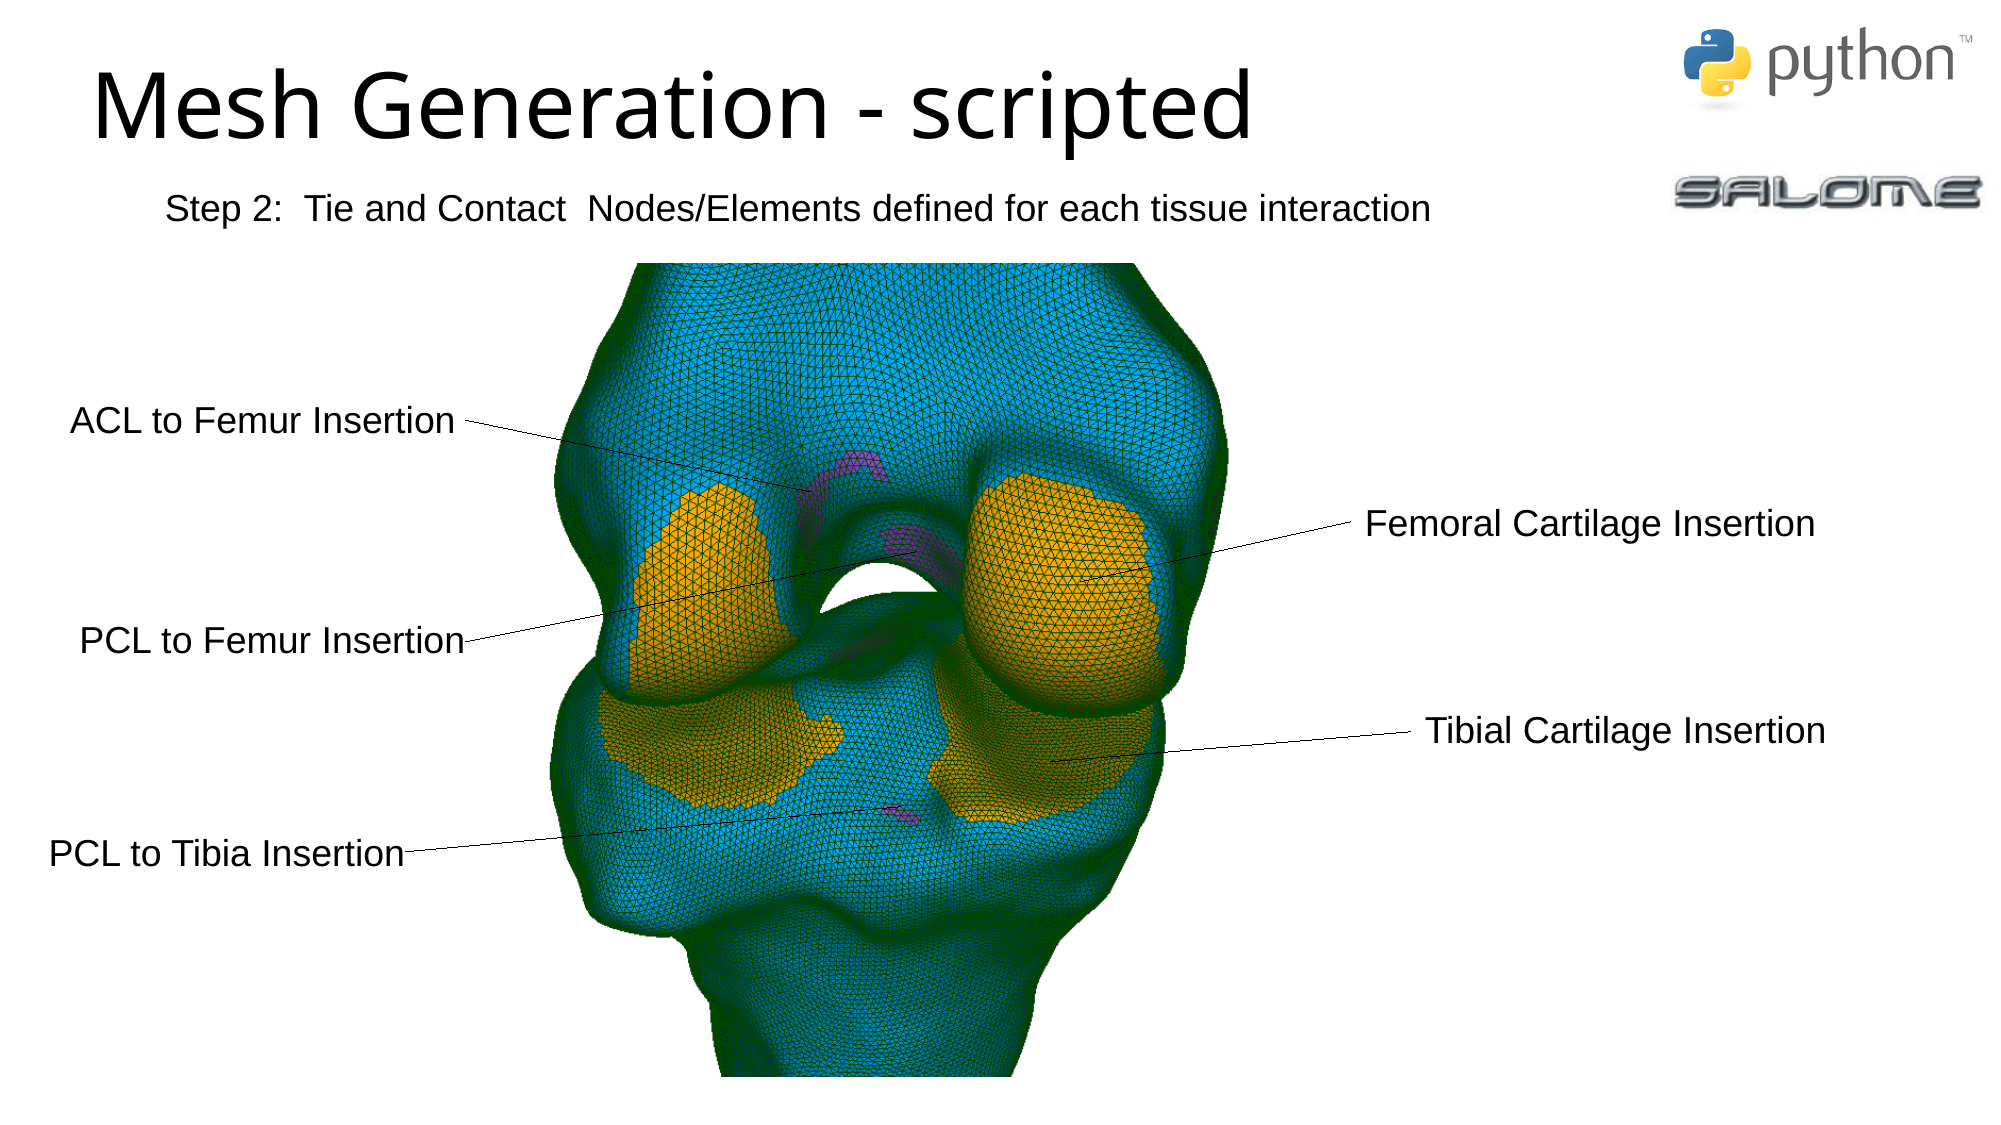

# Mesh Generation - scripted
Step 2: Tie and Contact Nodes/Elements defined for each tissue interaction
ACL to Femur Insertion
Femoral Cartilage Insertion
PCL to Femur Insertion
Tibial Cartilage Insertion
PCL to Tibia Insertion